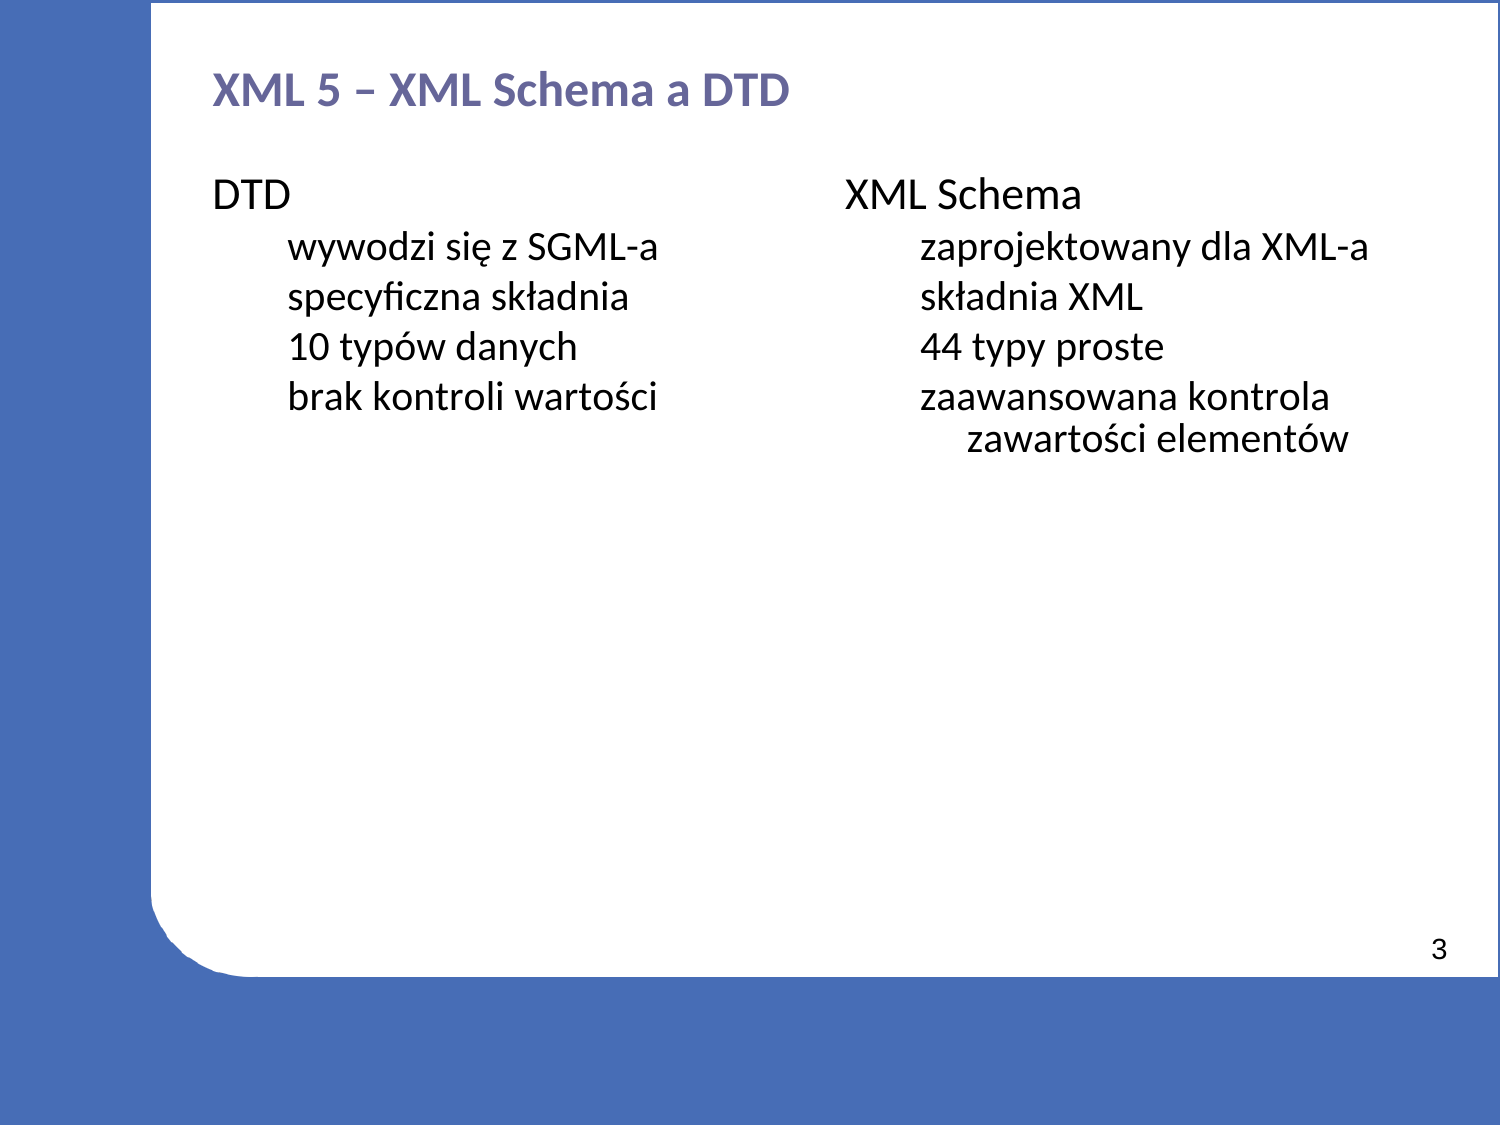

# XML 5 – XML Schema a DTD
DTD
wywodzi się z SGML-a
specyficzna składnia
10 typów danych
brak kontroli wartości
XML Schema
zaprojektowany dla XML-a
składnia XML
44 typy proste
zaawansowana kontrola zawartości elementów
3